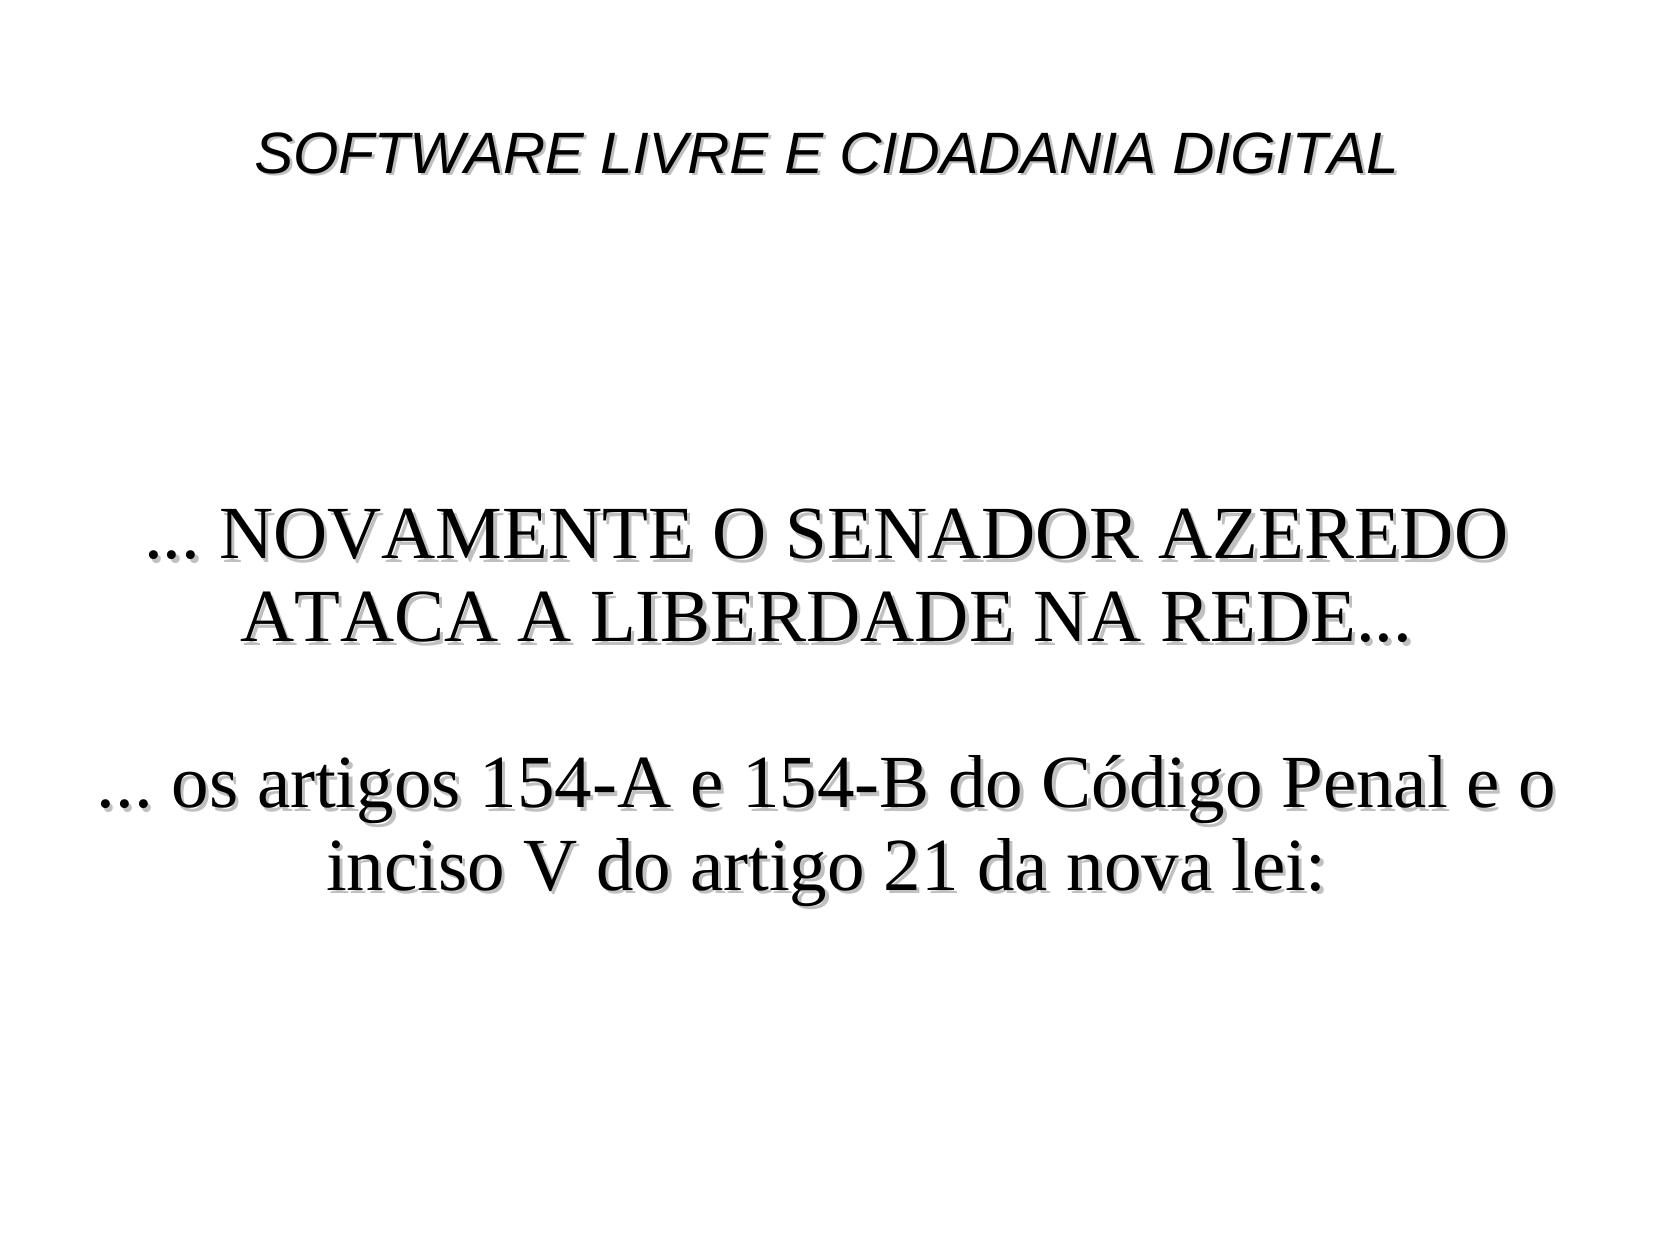

# SOFTWARE LIVRE E CIDADANIA DIGITAL
... NOVAMENTE O SENADOR AZEREDO ATACA A LIBERDADE NA REDE...
... os artigos 154-A e 154-B do Código Penal e o inciso V do artigo 21 da nova lei: